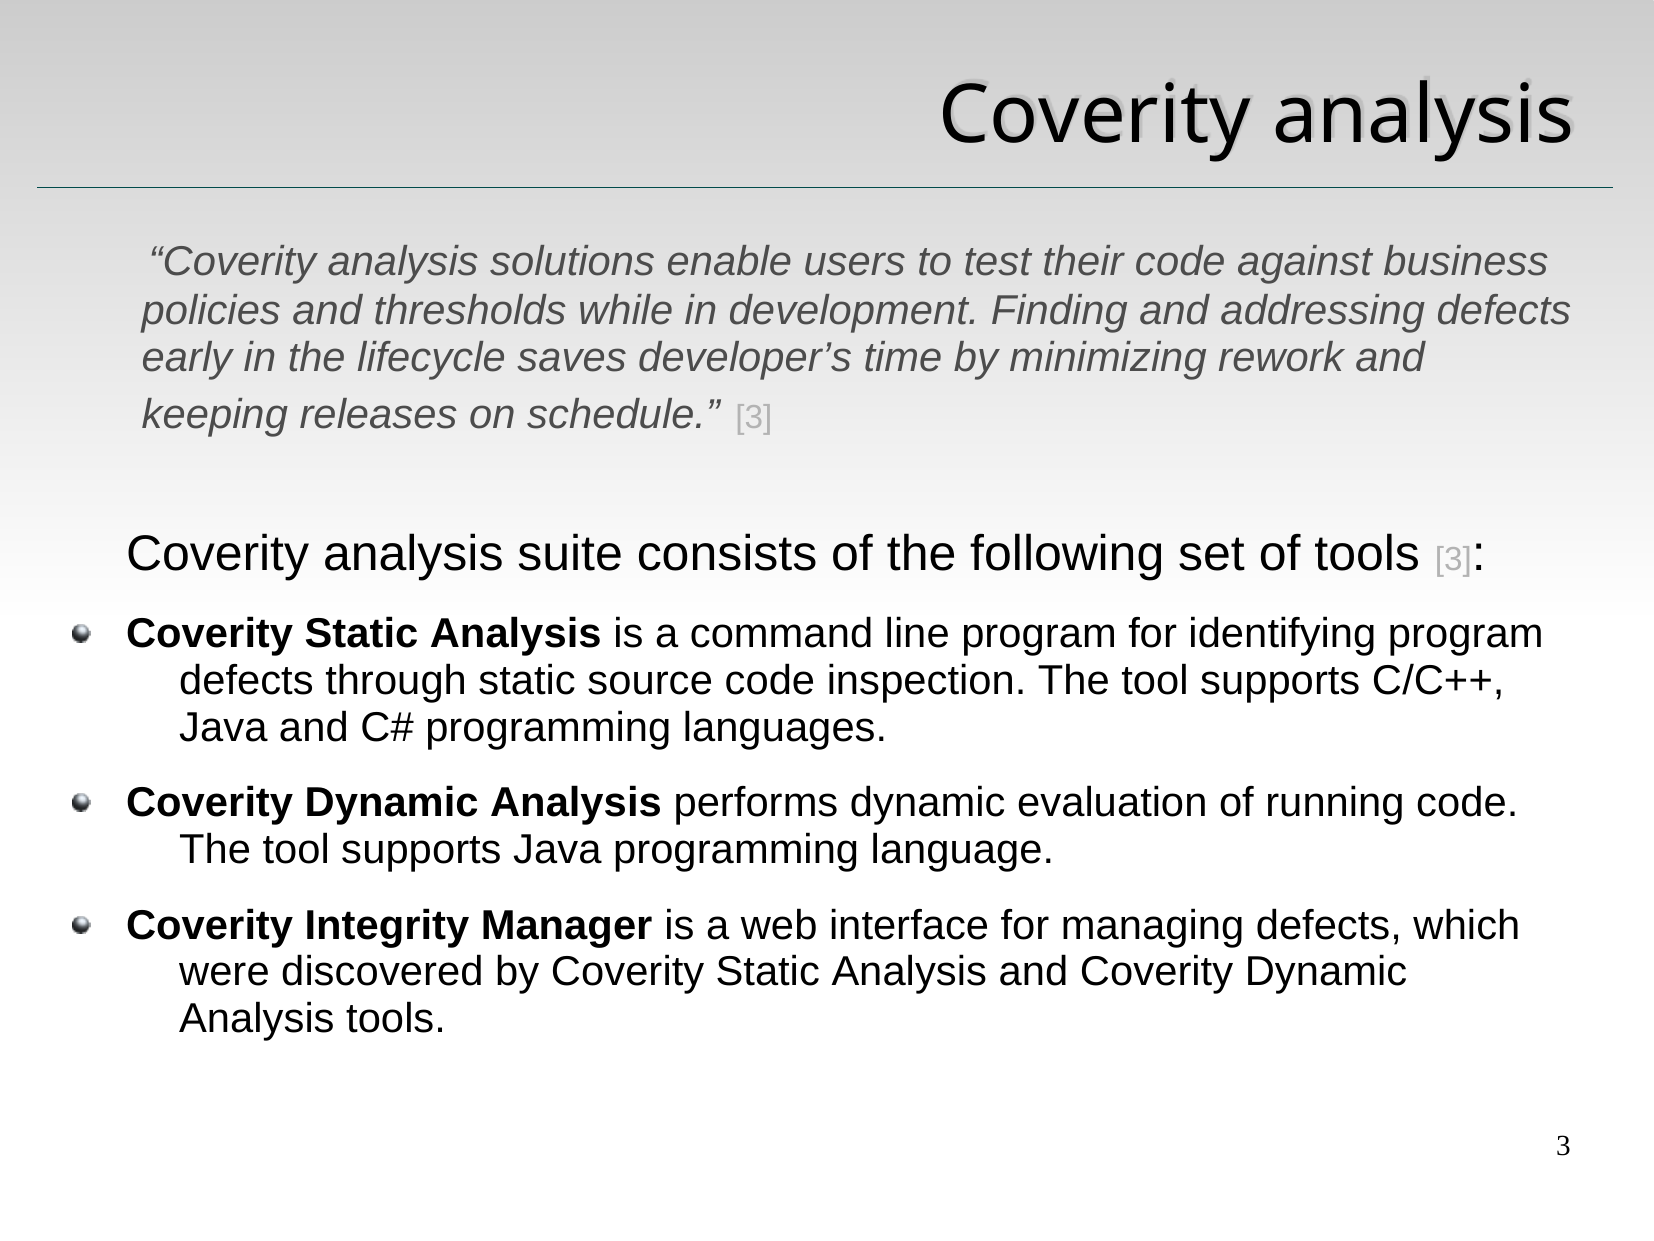

# Coverity analysis
 “Coverity analysis solutions enable users to test their code against business policies and thresholds while in development. Finding and addressing defects early in the lifecycle saves developer’s time by minimizing rework and keeping releases on schedule.” [3]
Coverity analysis suite consists of the following set of tools [3]:
Coverity Static Analysis is a command line program for identifying program defects through static source code inspection. The tool supports C/C++, Java and C# programming languages.
Coverity Dynamic Analysis performs dynamic evaluation of running code. The tool supports Java programming language.
Coverity Integrity Manager is a web interface for managing defects, which were discovered by Coverity Static Analysis and Coverity Dynamic Analysis tools.
3